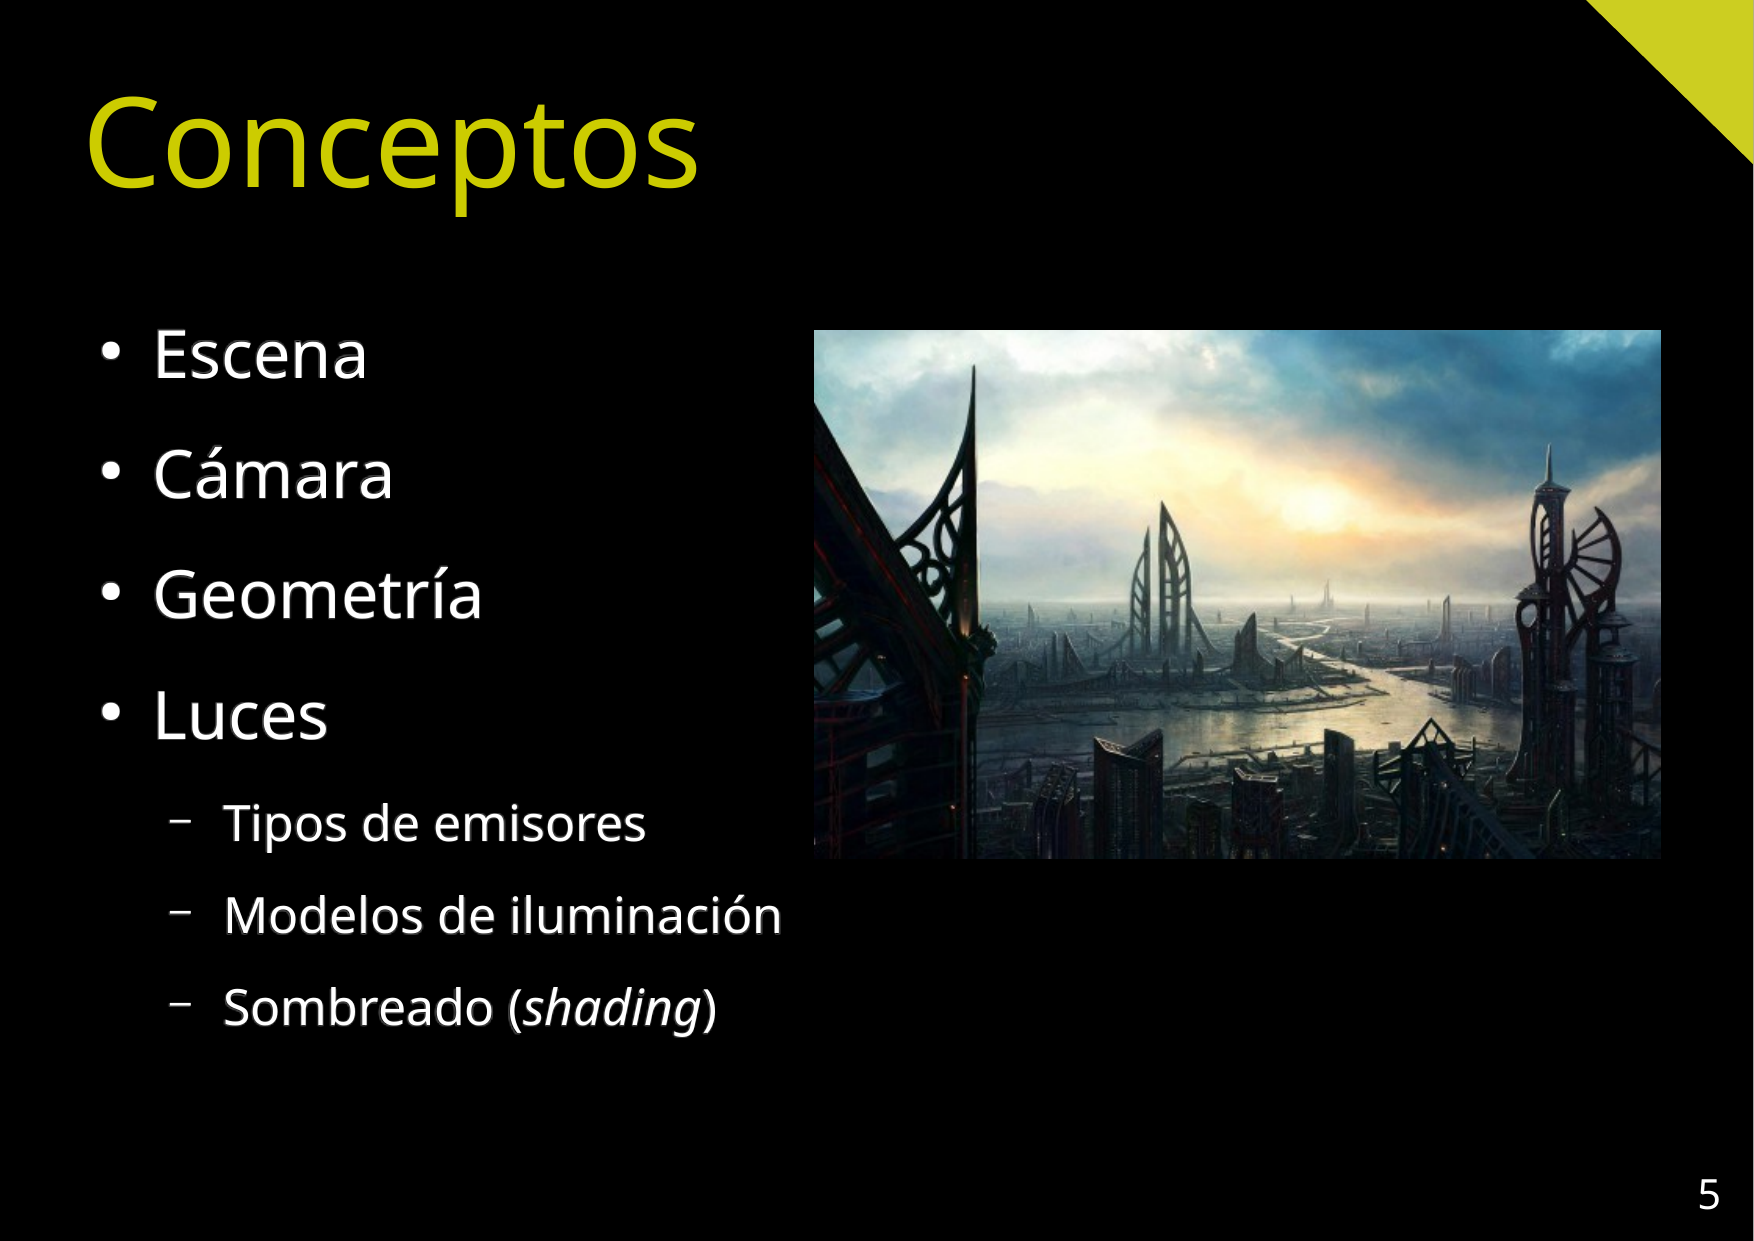

# Conceptos
Escena
Cámara
Geometría
Luces
Tipos de emisores
Modelos de iluminación
Sombreado (shading)